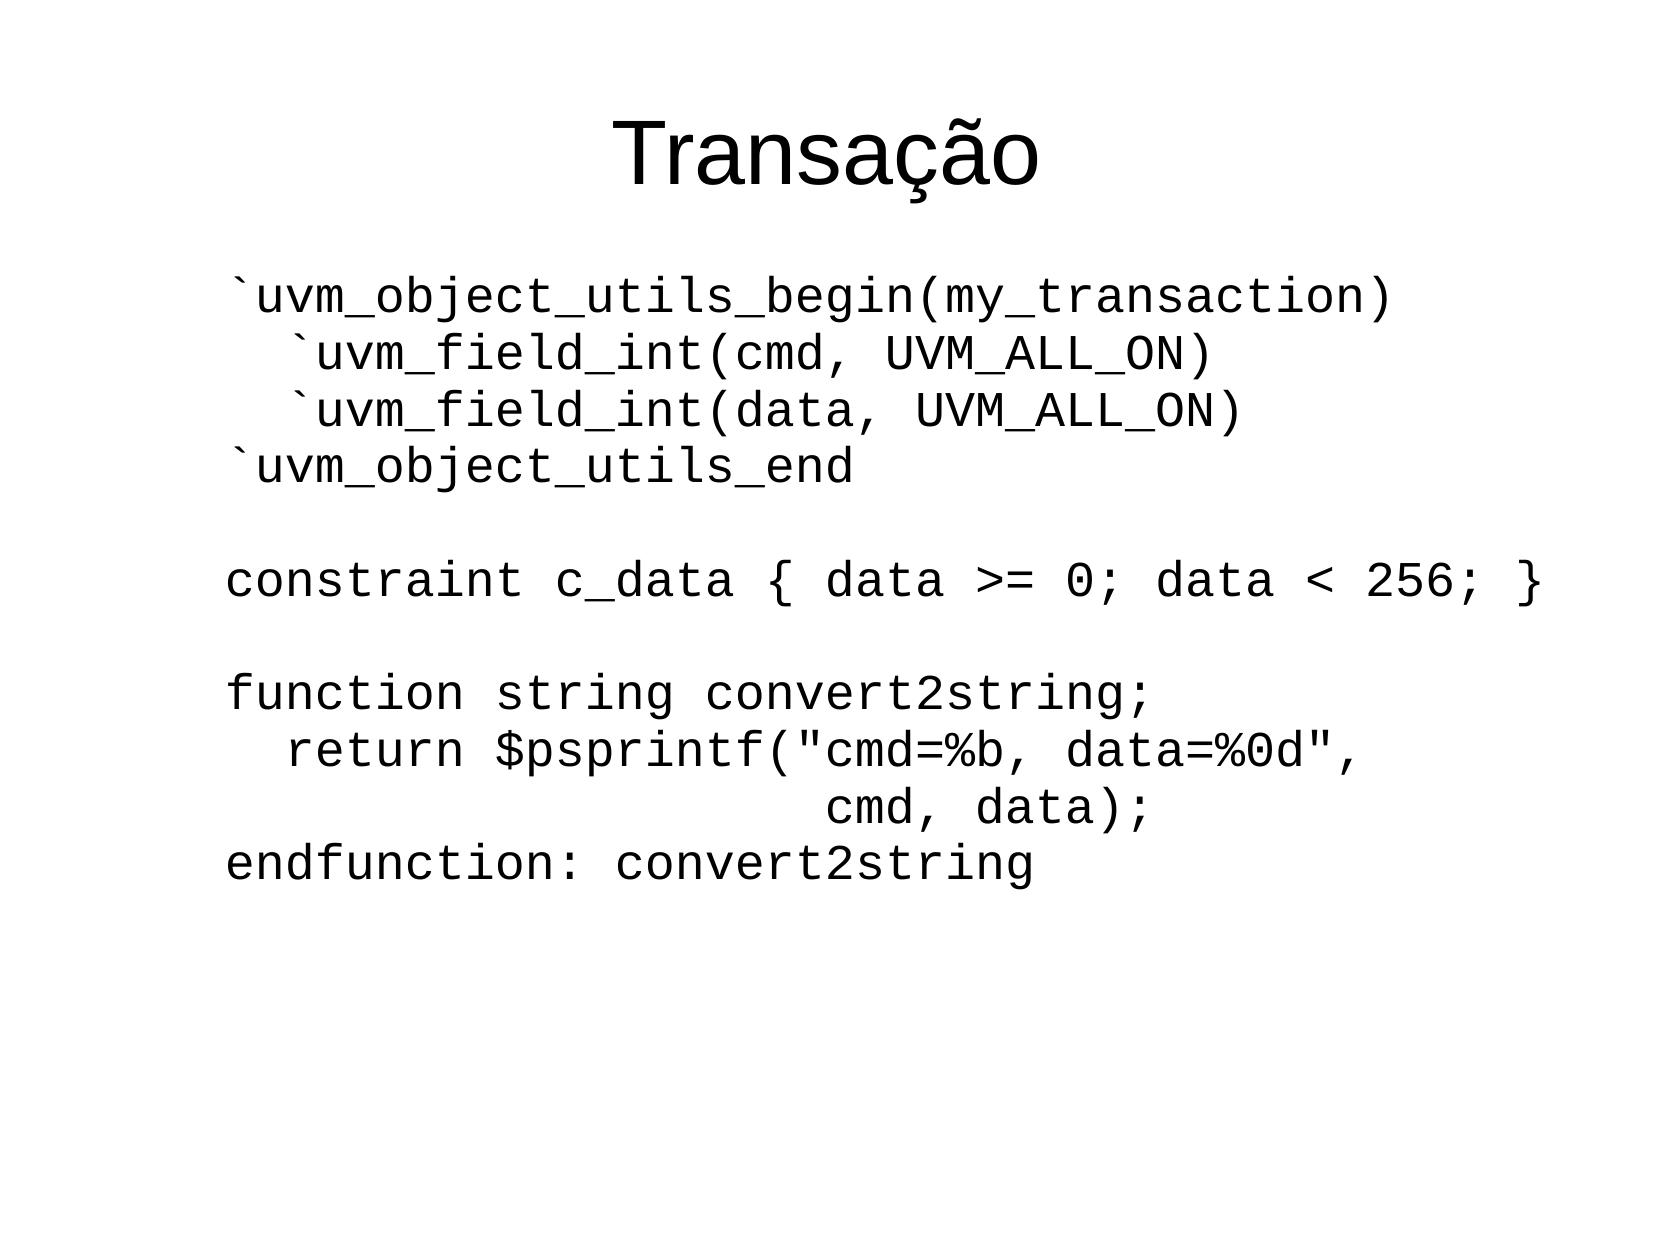

# Transação
 `uvm_object_utils_begin(my_transaction)
 `uvm_field_int(cmd, UVM_ALL_ON)
 `uvm_field_int(data, UVM_ALL_ON)
 `uvm_object_utils_end
 constraint c_data { data >= 0; data < 256; }
 function string convert2string;
 return $psprintf("cmd=%b, data=%0d",
 cmd, data);
 endfunction: convert2string